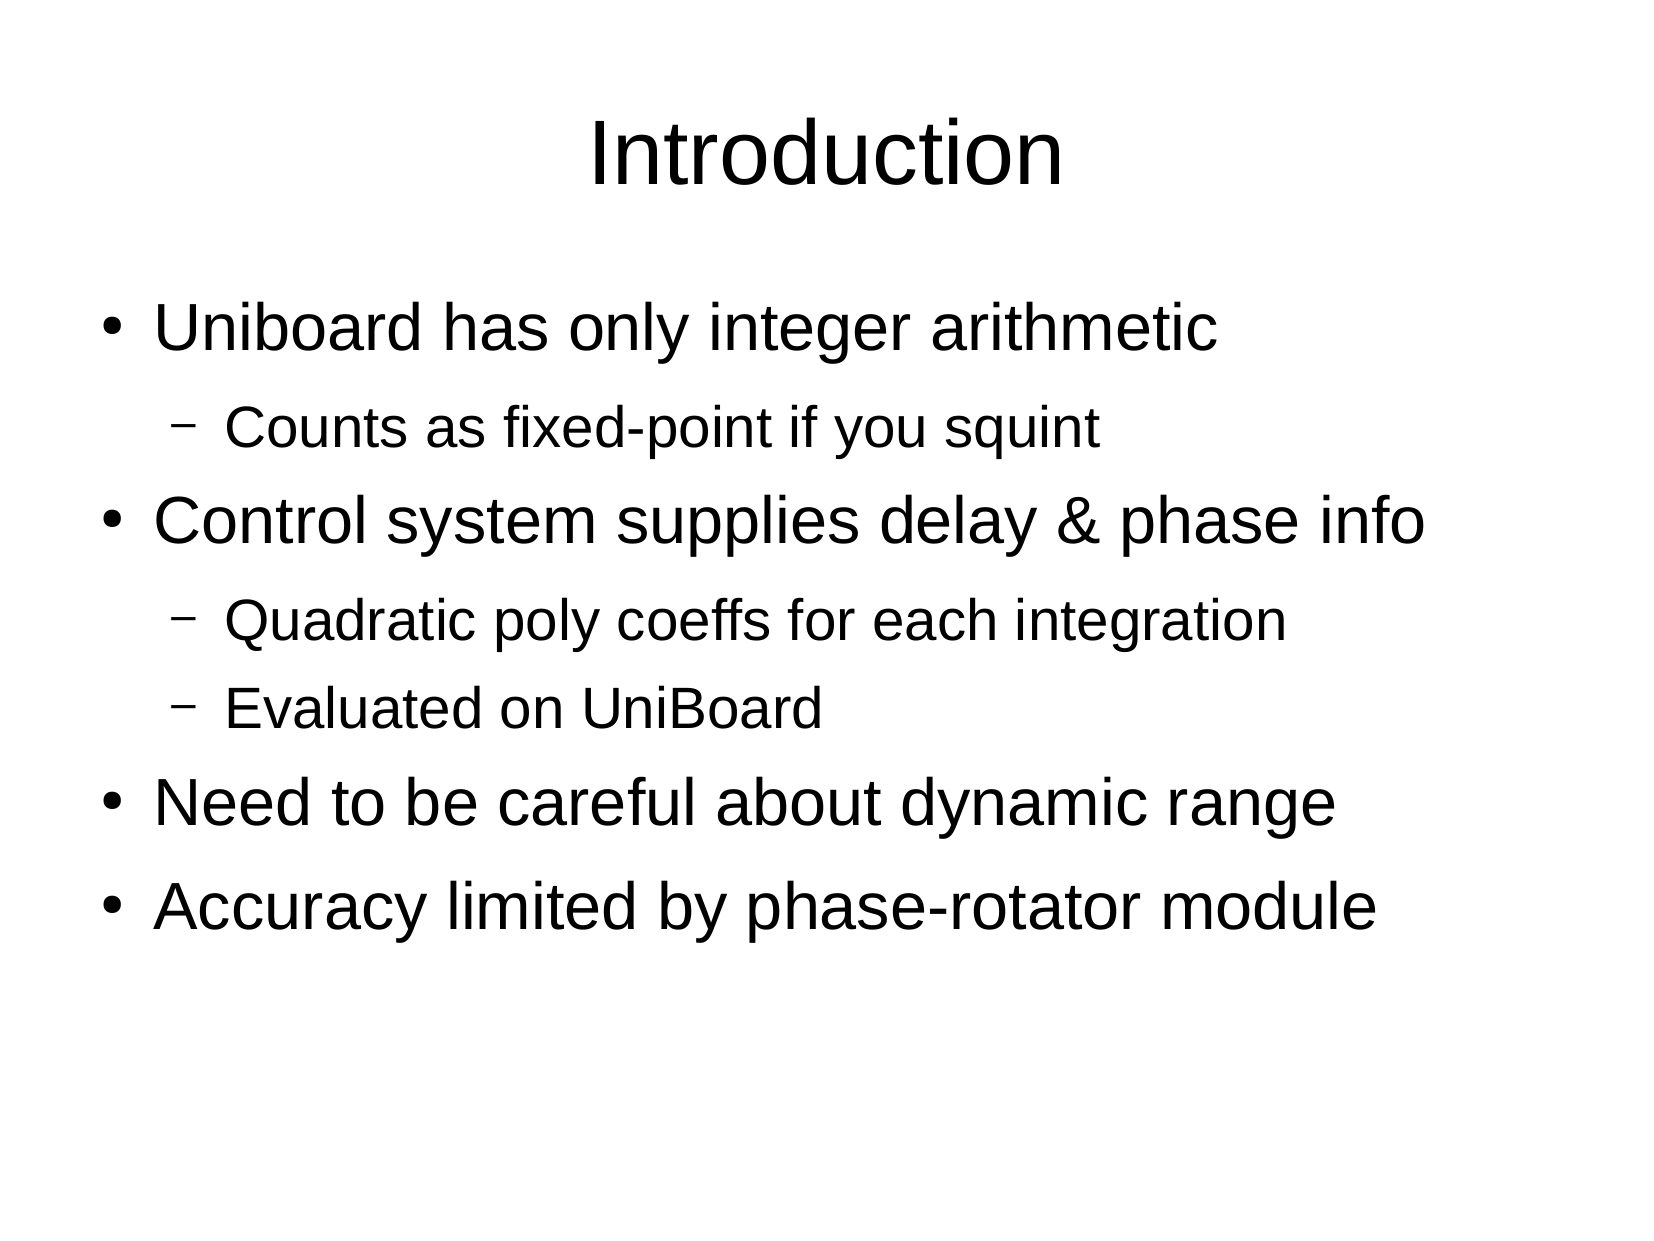

# Introduction
Uniboard has only integer arithmetic
Counts as fixed-point if you squint
Control system supplies delay & phase info
Quadratic poly coeffs for each integration
Evaluated on UniBoard
Need to be careful about dynamic range
Accuracy limited by phase-rotator module